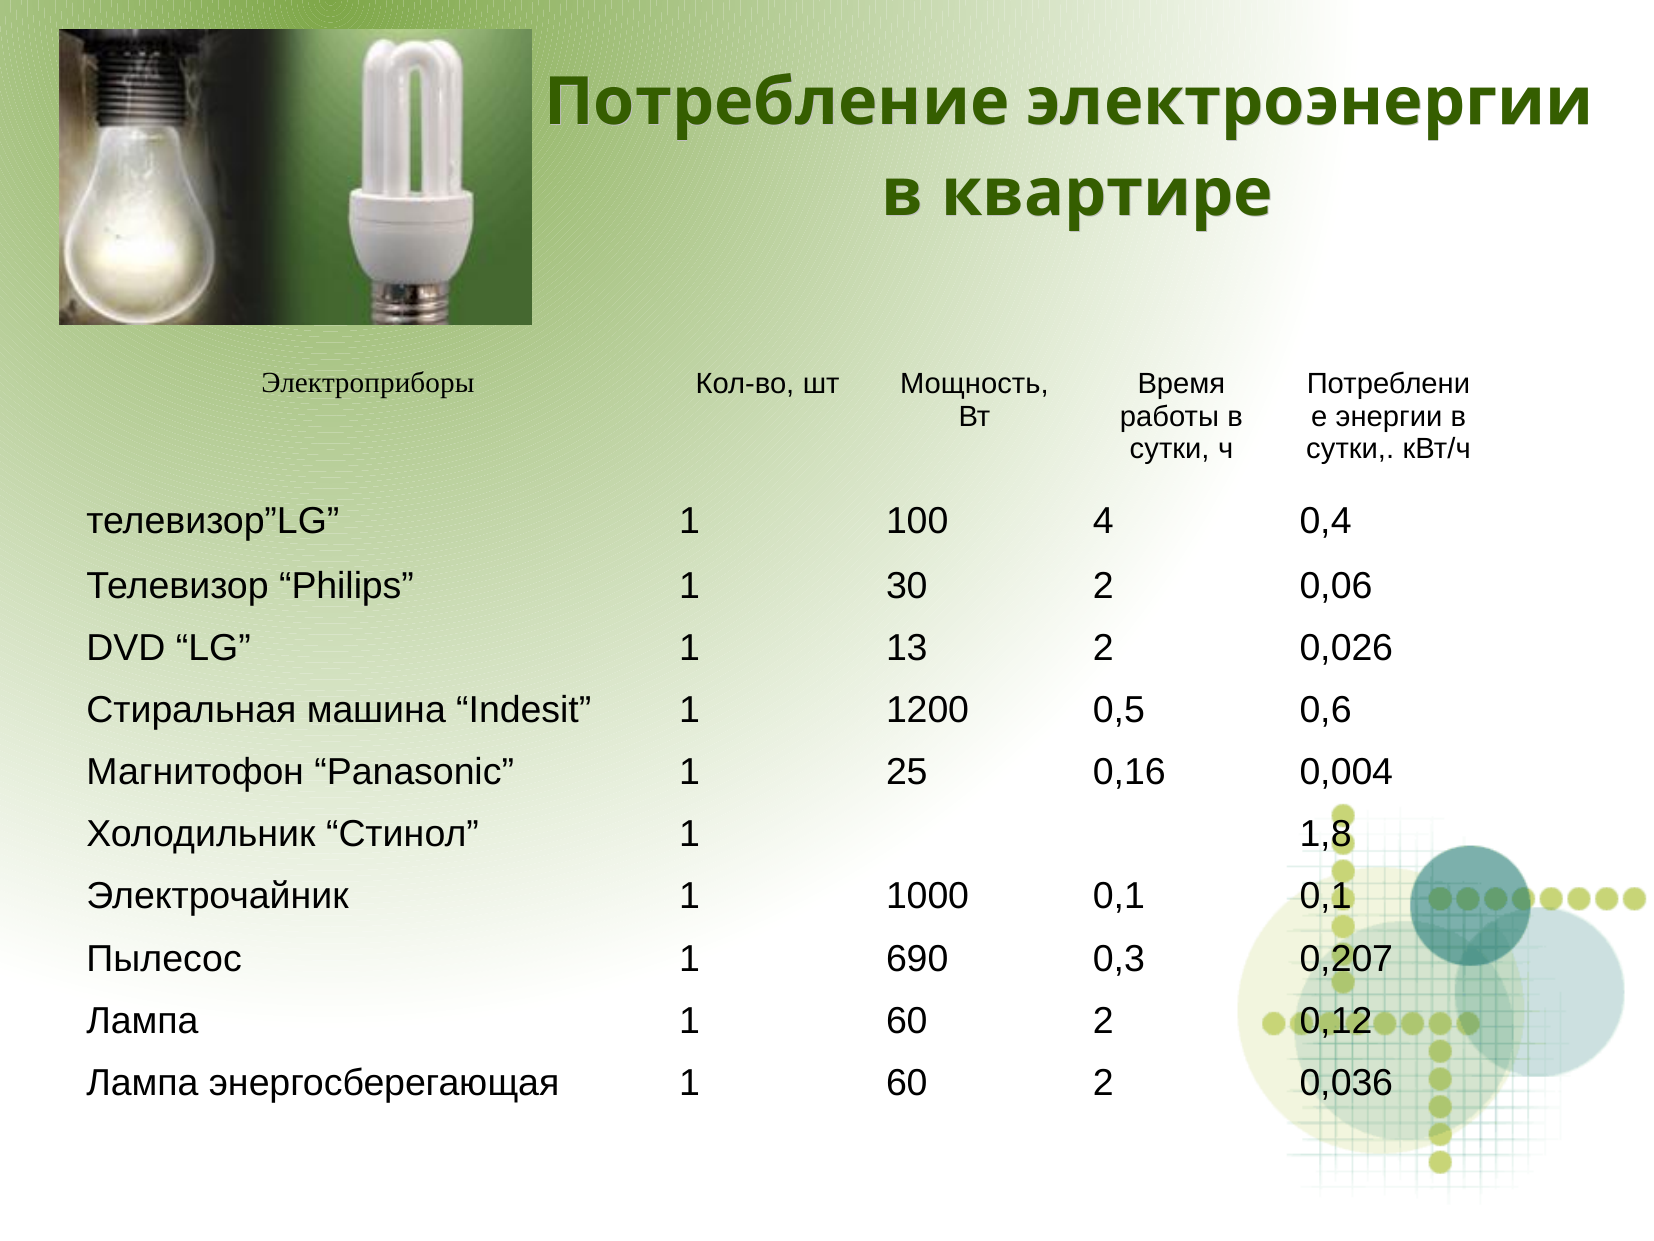

# Потребление электроэнергии в квартире
| Электроприборы | Кол-во, шт | Мощность, Вт | Время работы в сутки, ч | Потребление энергии в сутки,. кВт/ч |
| --- | --- | --- | --- | --- |
| телевизор”LG” | 1 | 100 | 4 | 0,4 |
| Телевизор “Philips” | 1 | 30 | 2 | 0,06 |
| DVD “LG” | 1 | 13 | 2 | 0,026 |
| Стиральная машина “Indesit” | 1 | 1200 | 0,5 | 0,6 |
| Магнитофон “Panasonic” | 1 | 25 | 0,16 | 0,004 |
| Холодильник “Стинол” | 1 | | | 1,8 |
| Электрочайник | 1 | 1000 | 0,1 | 0,1 |
| Пылесос | 1 | 690 | 0,3 | 0,207 |
| Лампа | 1 | 60 | 2 | 0,12 |
| Лампа энергосберегающая | 1 | 60 | 2 | 0,036 |